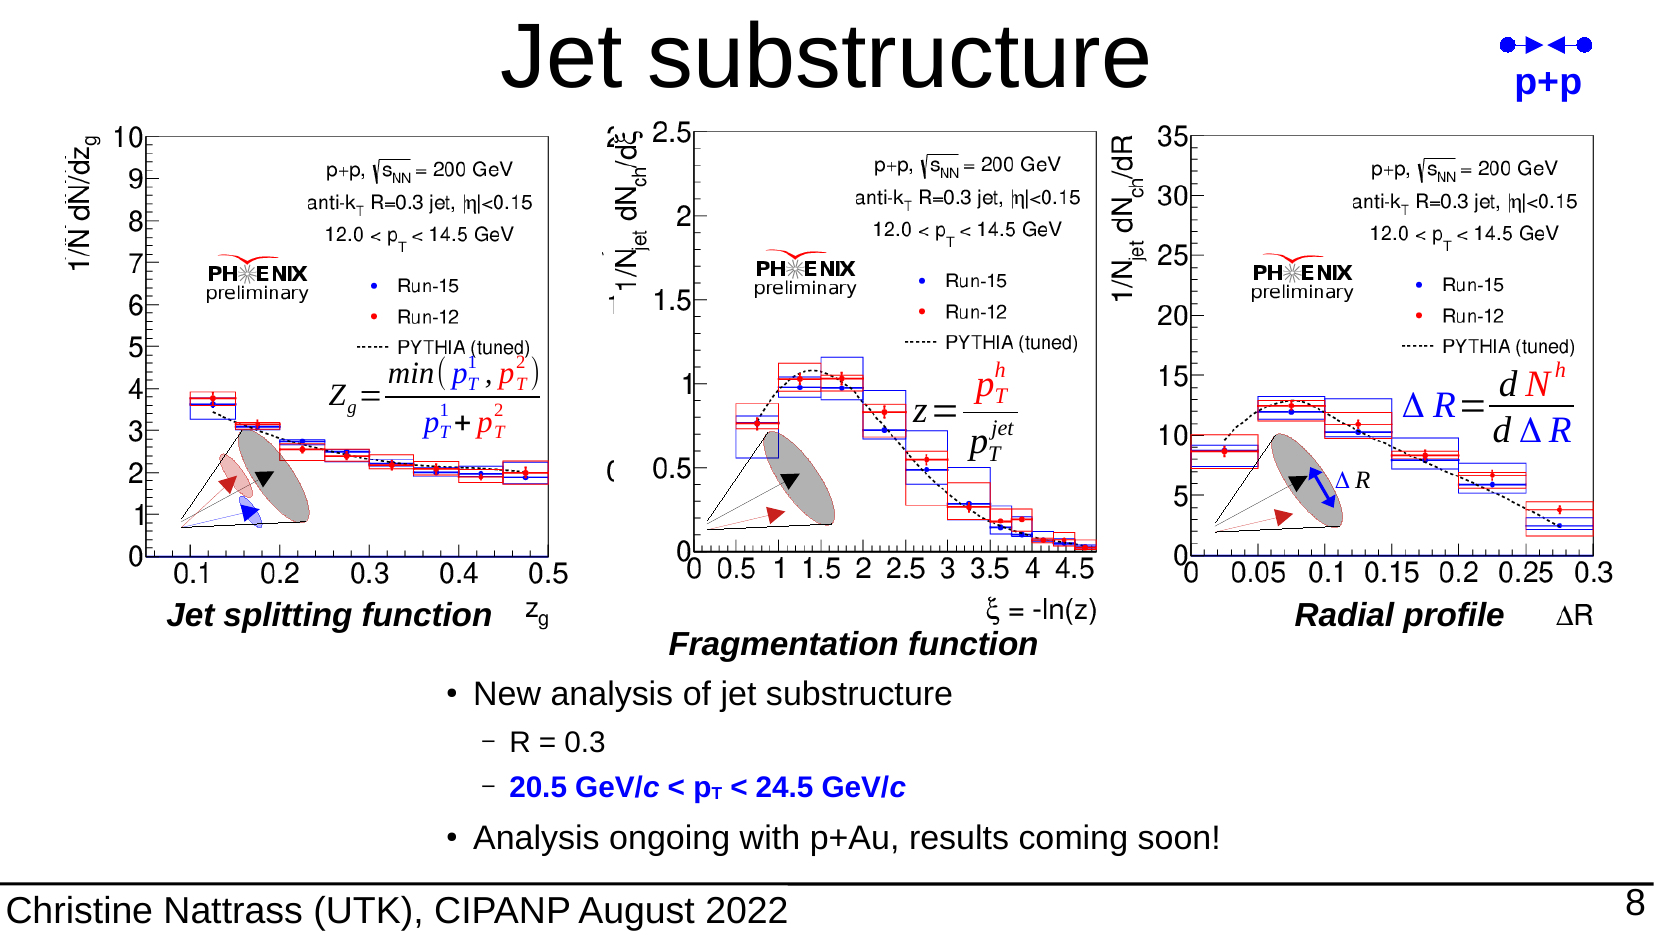

# Jet substructure
p+p
Jet splitting function
Jet splitting function
Radial profile
Radial profile
Fragmentation function
New analysis of jet substructure
R = 0.3
20.5 GeV/c < pT < 24.5 GeV/c
Analysis ongoing with p+Au, results coming soon!